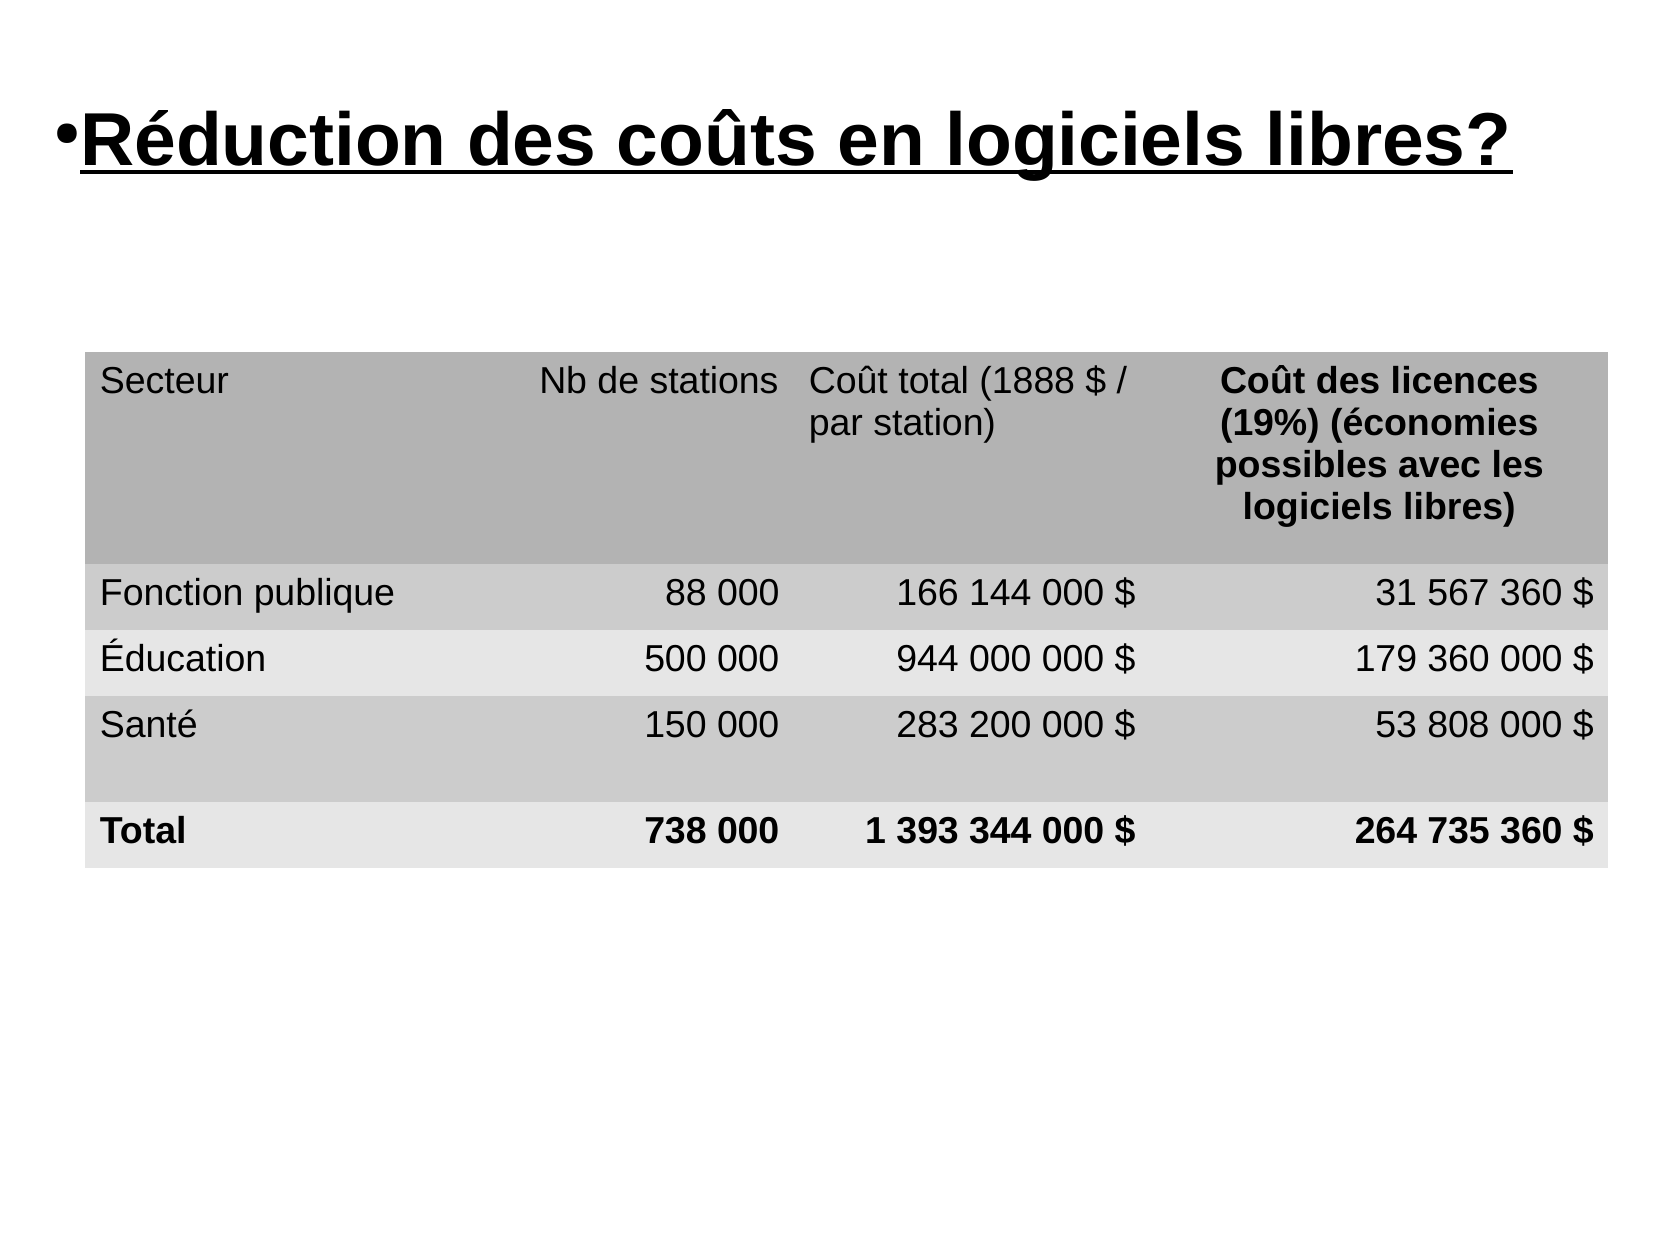

# Réduction des coûts en logiciels libres?
| Secteur | Nb de stations | Coût total (1888 $ / par station) | Coût des licences (19%) (économies possibles avec les logiciels libres) |
| --- | --- | --- | --- |
| Fonction publique | 88 000 | 166 144 000 $ | 31 567 360 $ |
| Éducation | 500 000 | 944 000 000 $ | 179 360 000 $ |
| Santé | 150 000 | 283 200 000 $ | 53 808 000 $ |
| Total | 738 000 | 1 393 344 000 $ | 264 735 360 $ |